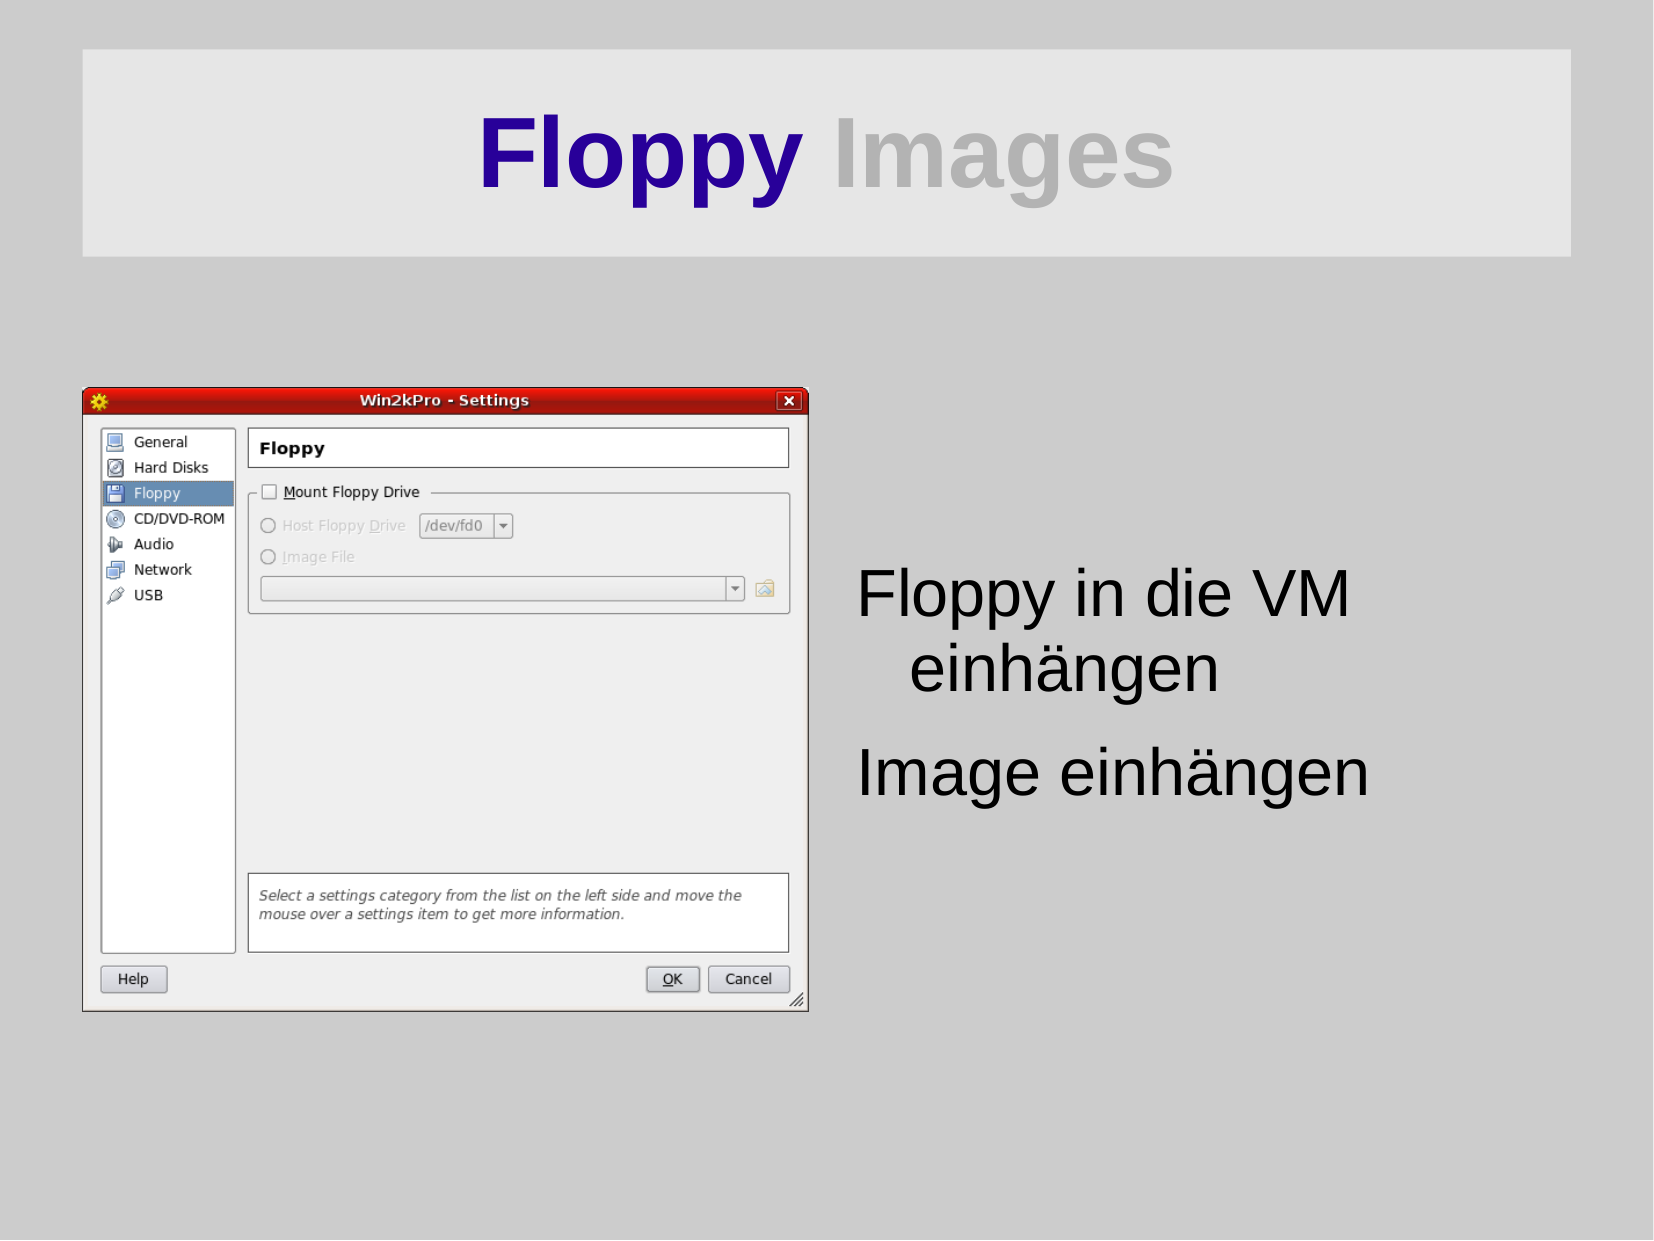

# Floppy Images
Floppy in die VM einhängen
Image einhängen